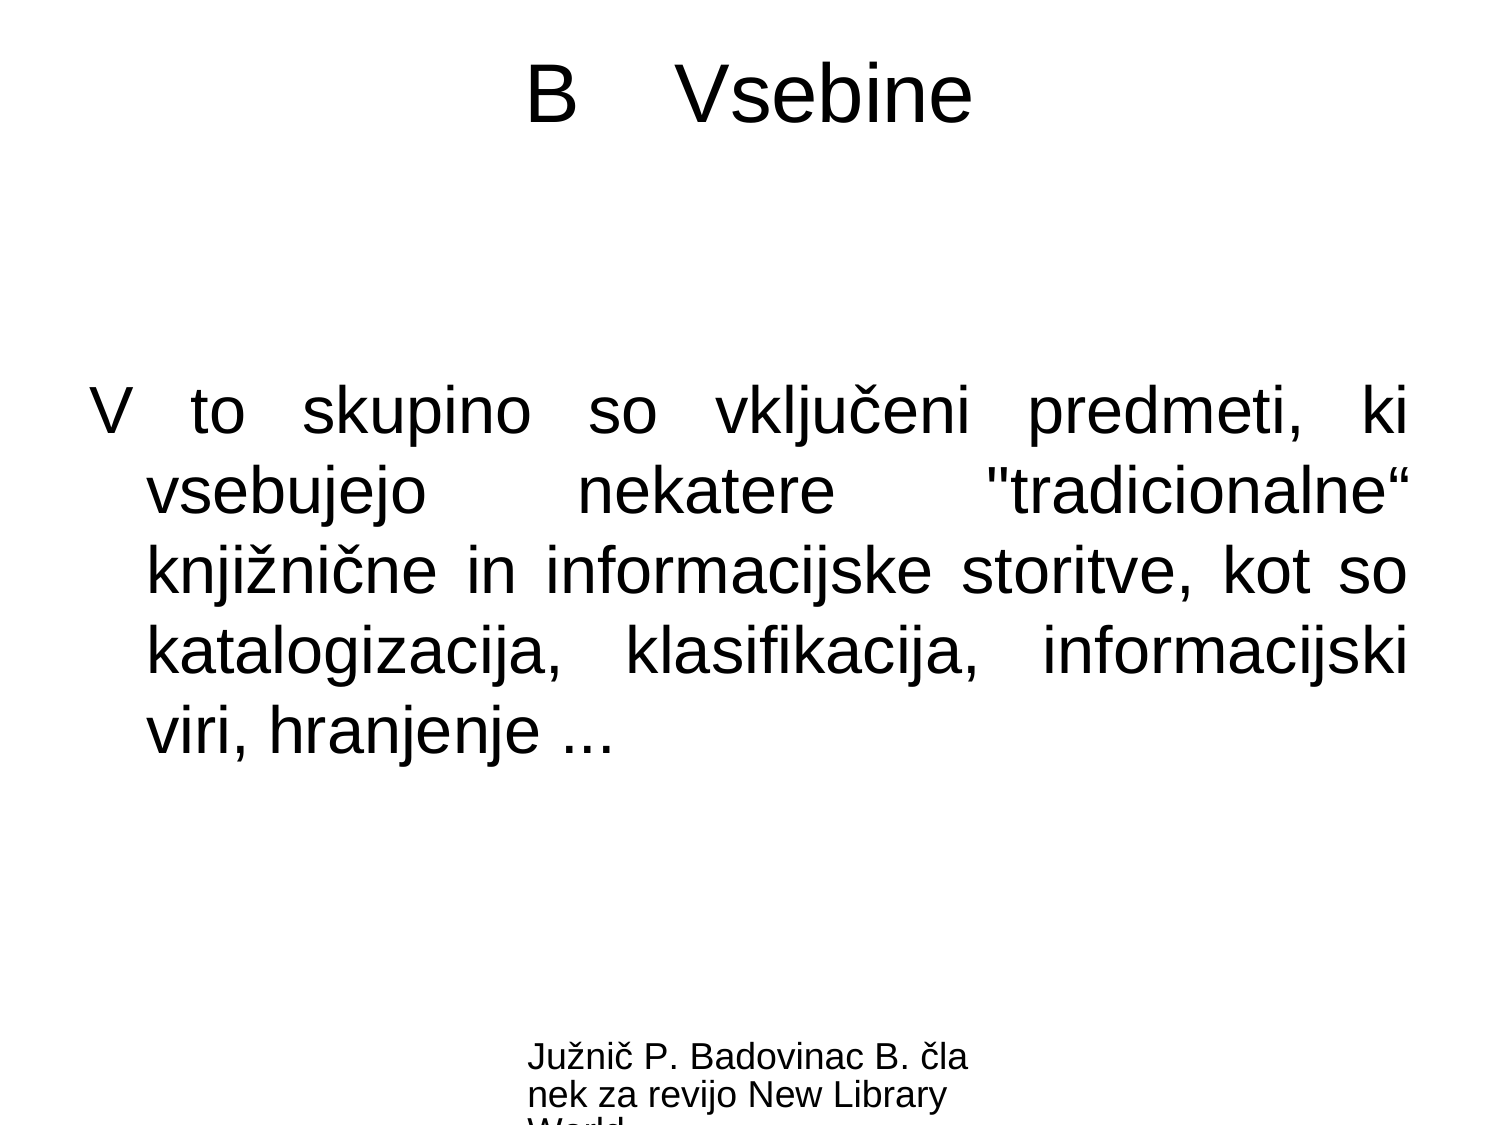

# B 	Vsebine
V to skupino so vključeni predmeti, ki vsebujejo nekatere "tradicionalne“ knjižnične in informacijske storitve, kot so katalogizacija, klasifikacija, informacijski viri, hranjenje ...
Južnič P. Badovinac B. članek za revijo New Library World